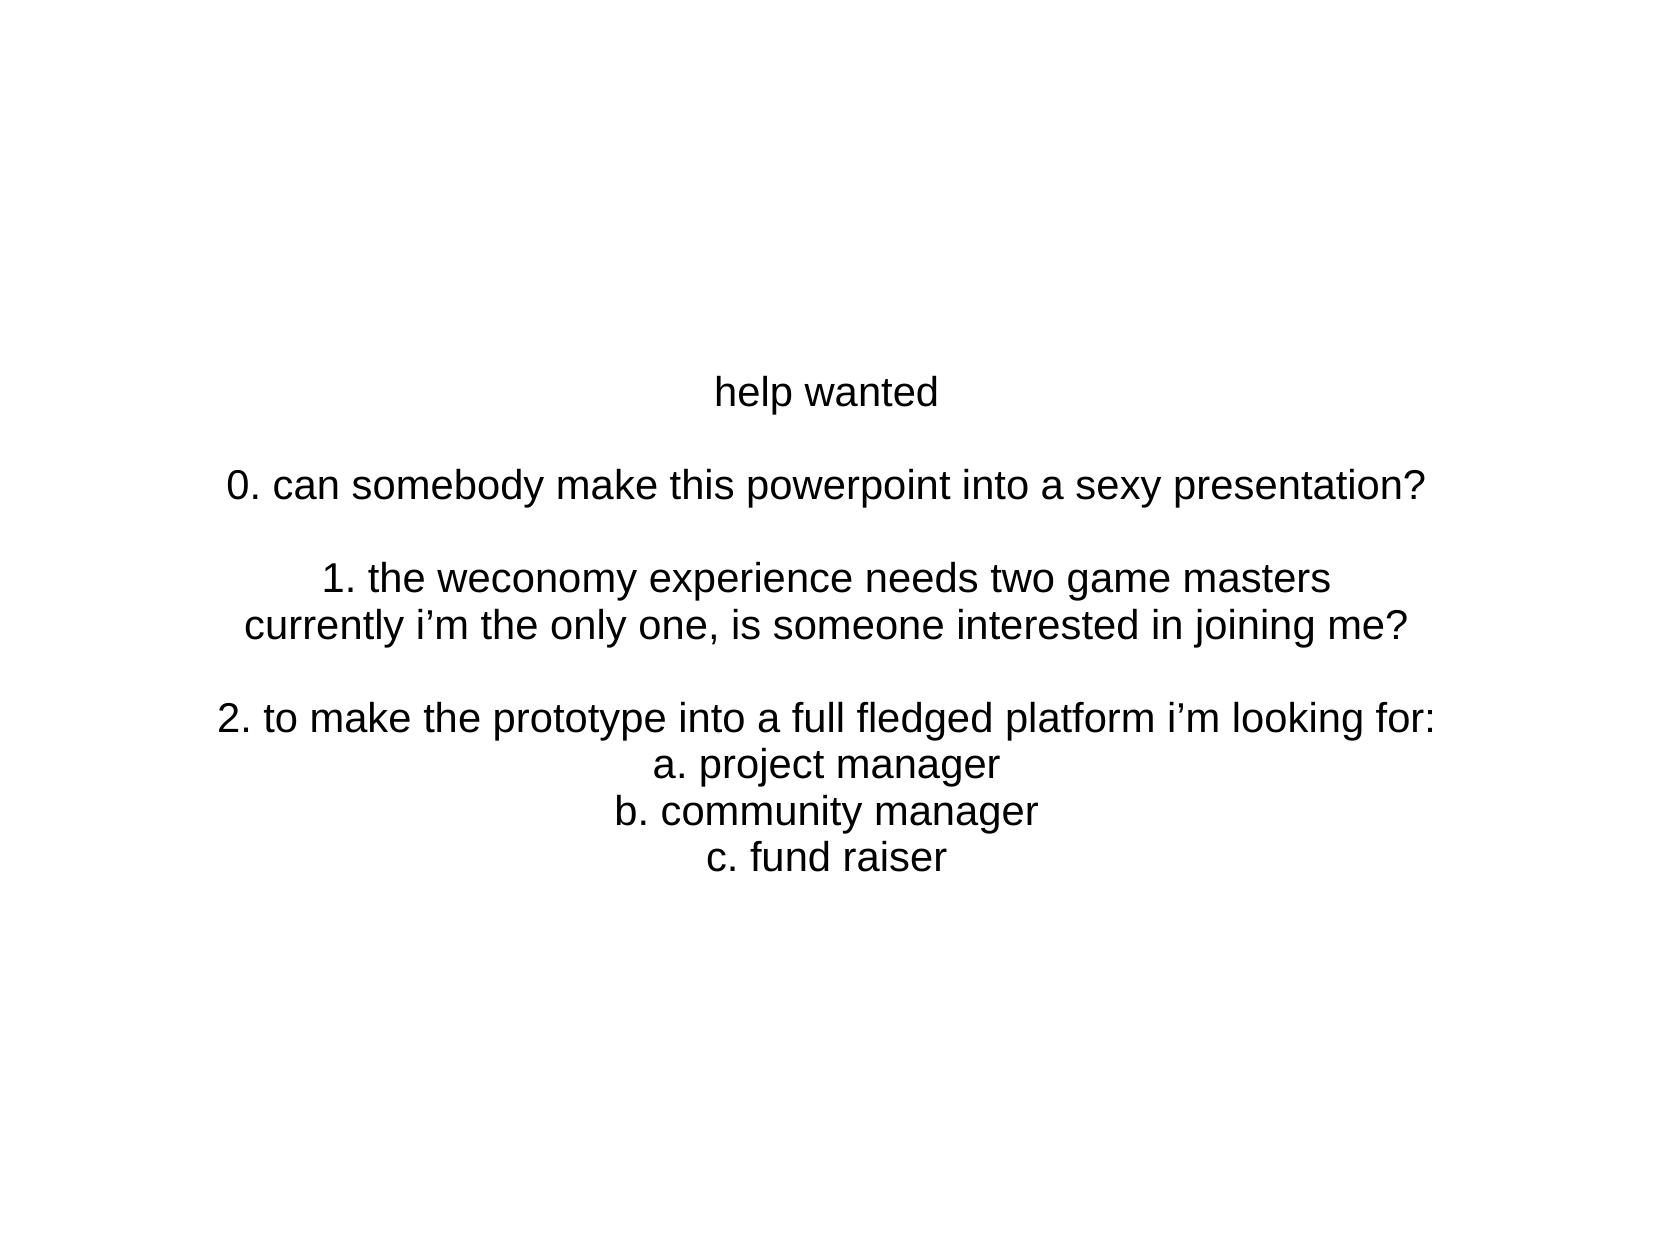

# help wanted
0. can somebody make this powerpoint into a sexy presentation?
1. the weconomy experience needs two game masters
currently i’m the only one, is someone interested in joining me?
2. to make the prototype into a full fledged platform i’m looking for:
a. project manager
b. community manager
c. fund raiser